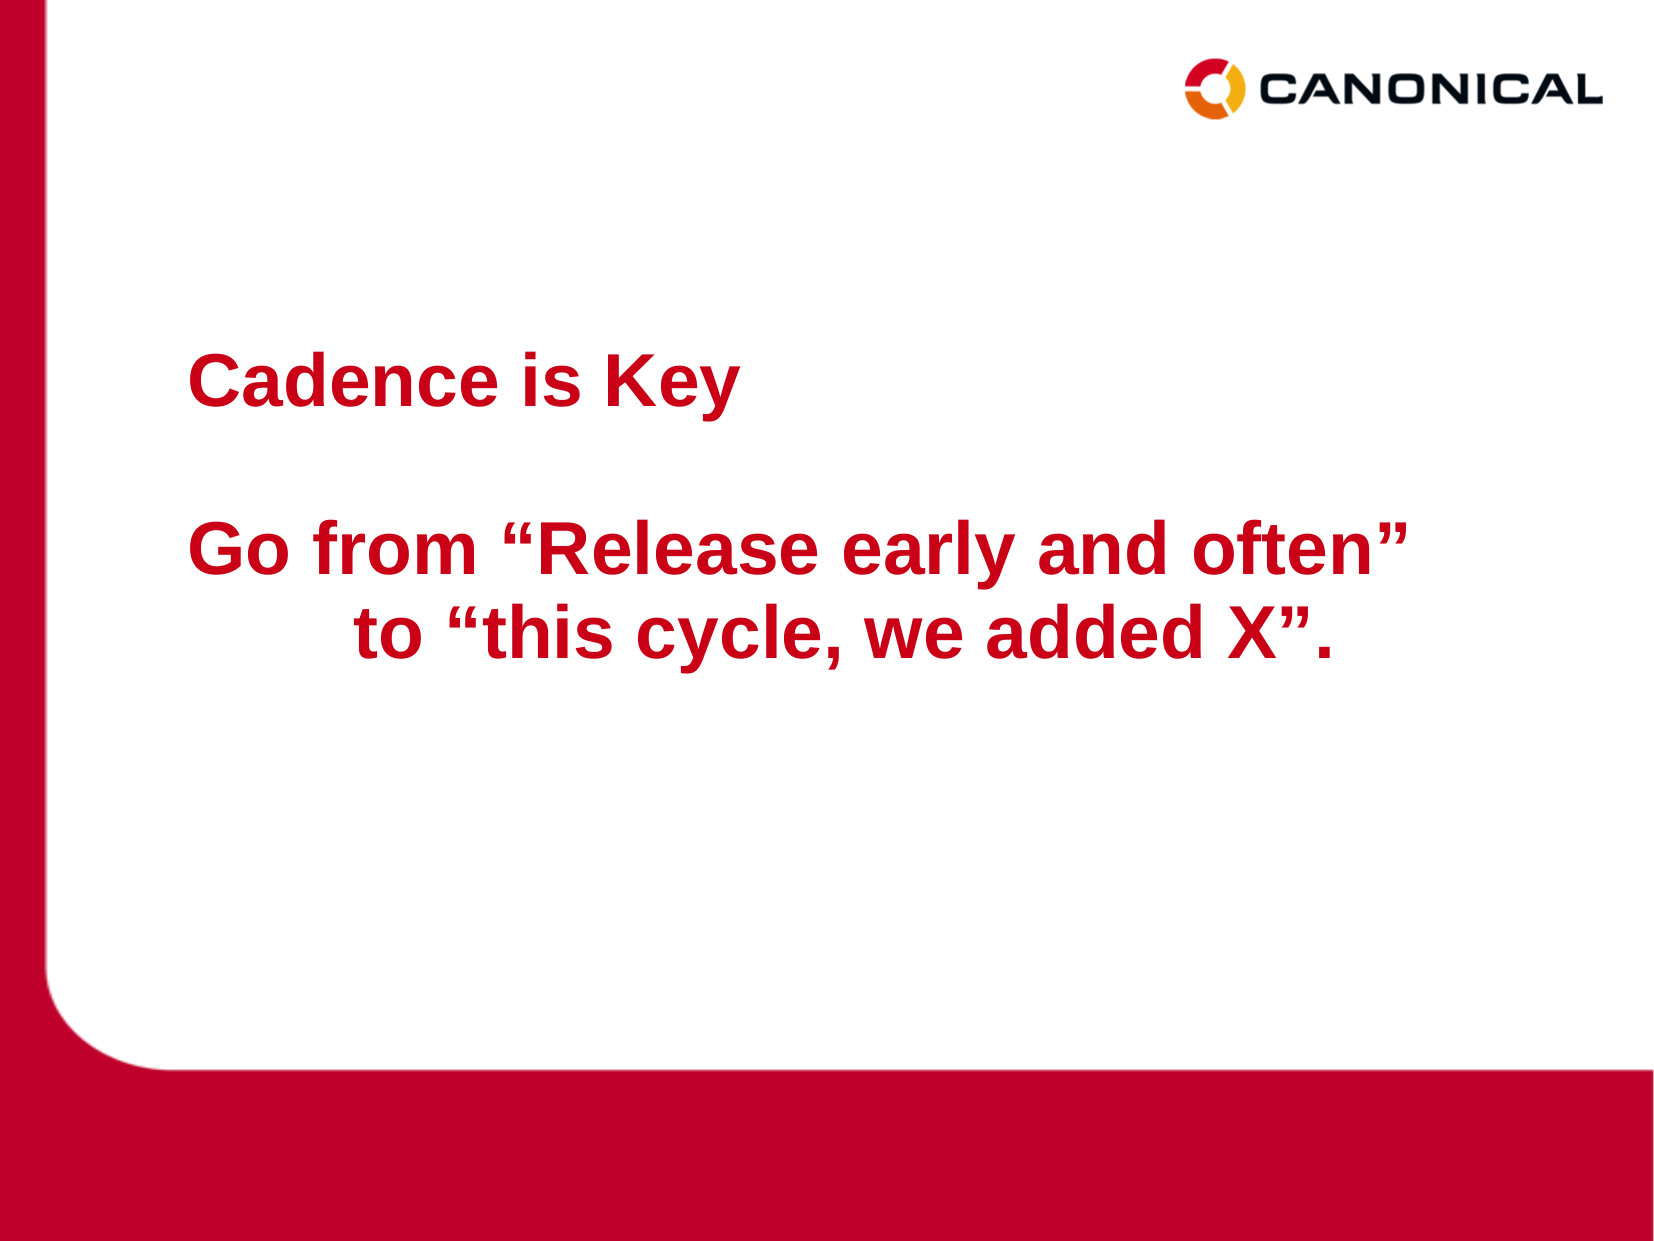

# Cadence is Key Go from “Release early and often” to “this cycle, we added X”.